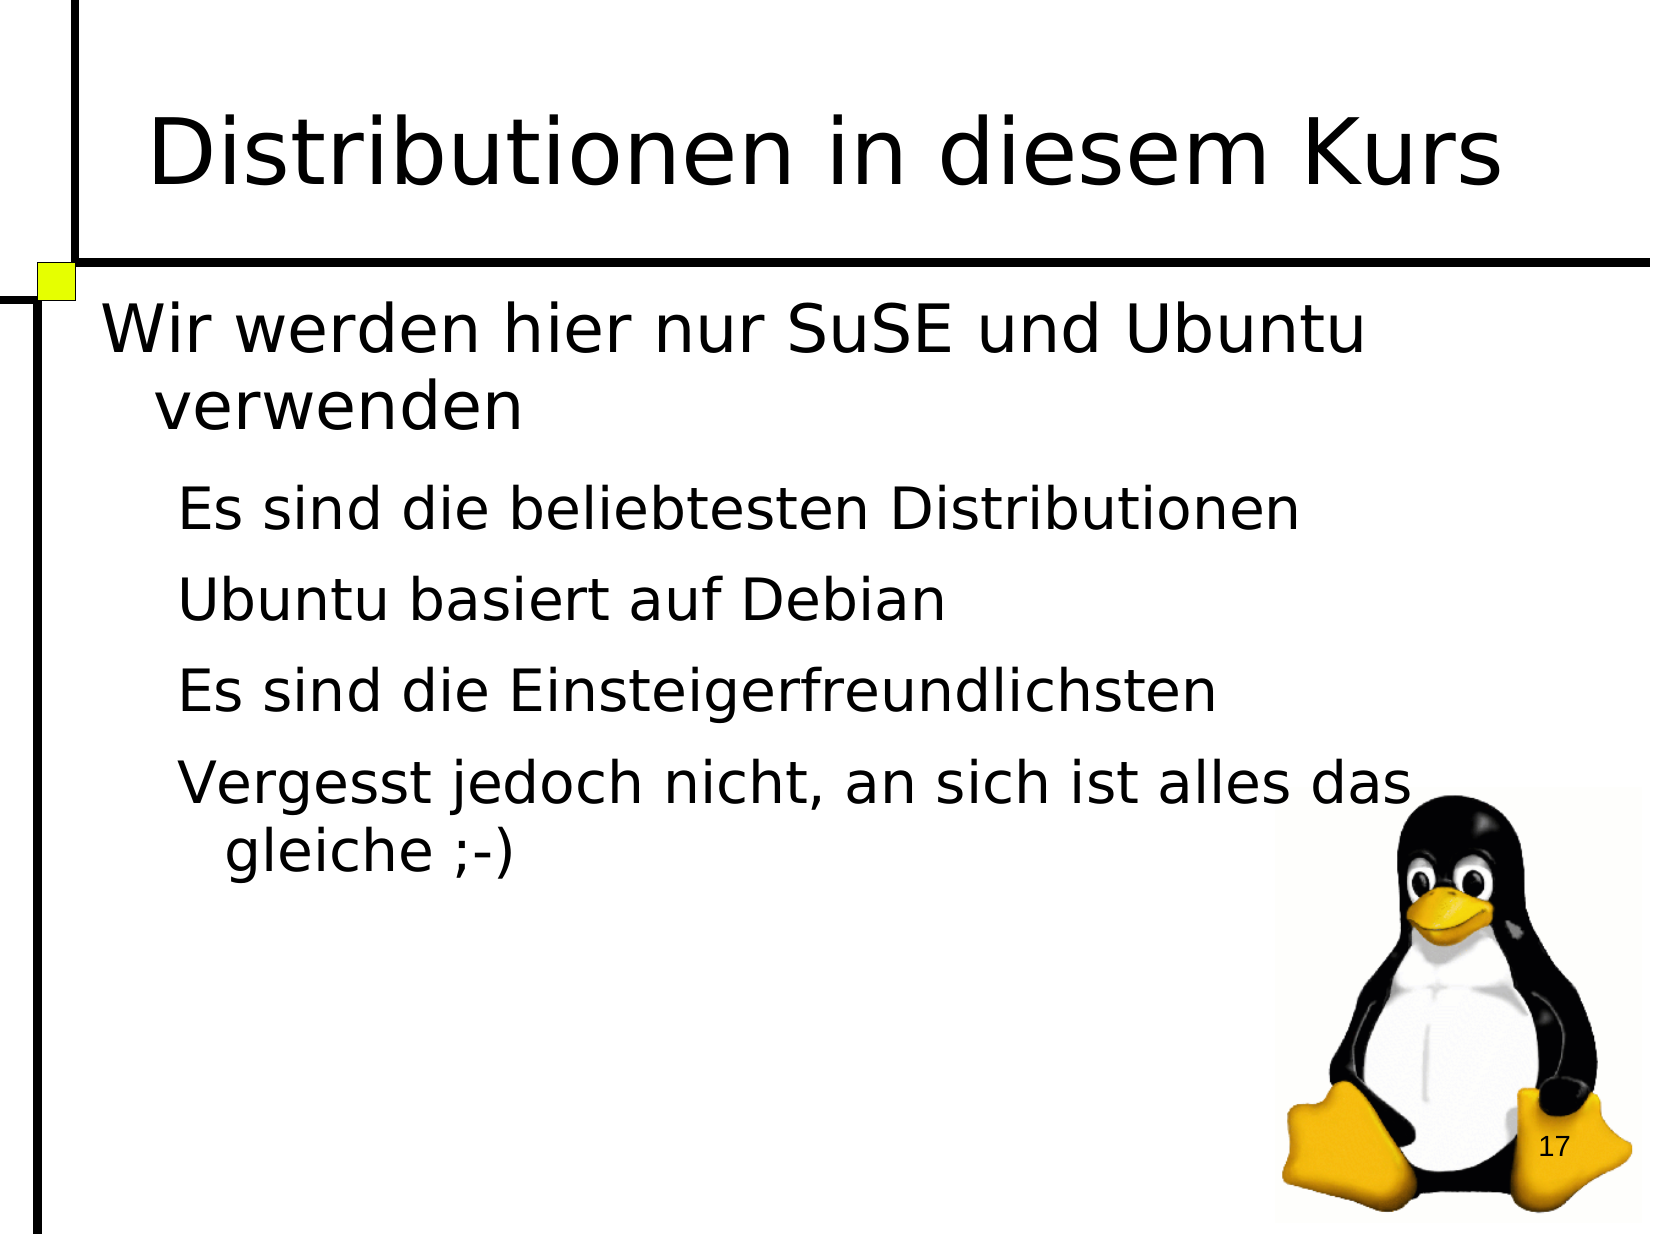

# Distributionen in diesem Kurs
Wir werden hier nur SuSE und Ubuntu verwenden
Es sind die beliebtesten Distributionen
Ubuntu basiert auf Debian
Es sind die Einsteigerfreundlichsten
Vergesst jedoch nicht, an sich ist alles das gleiche ;-)
17